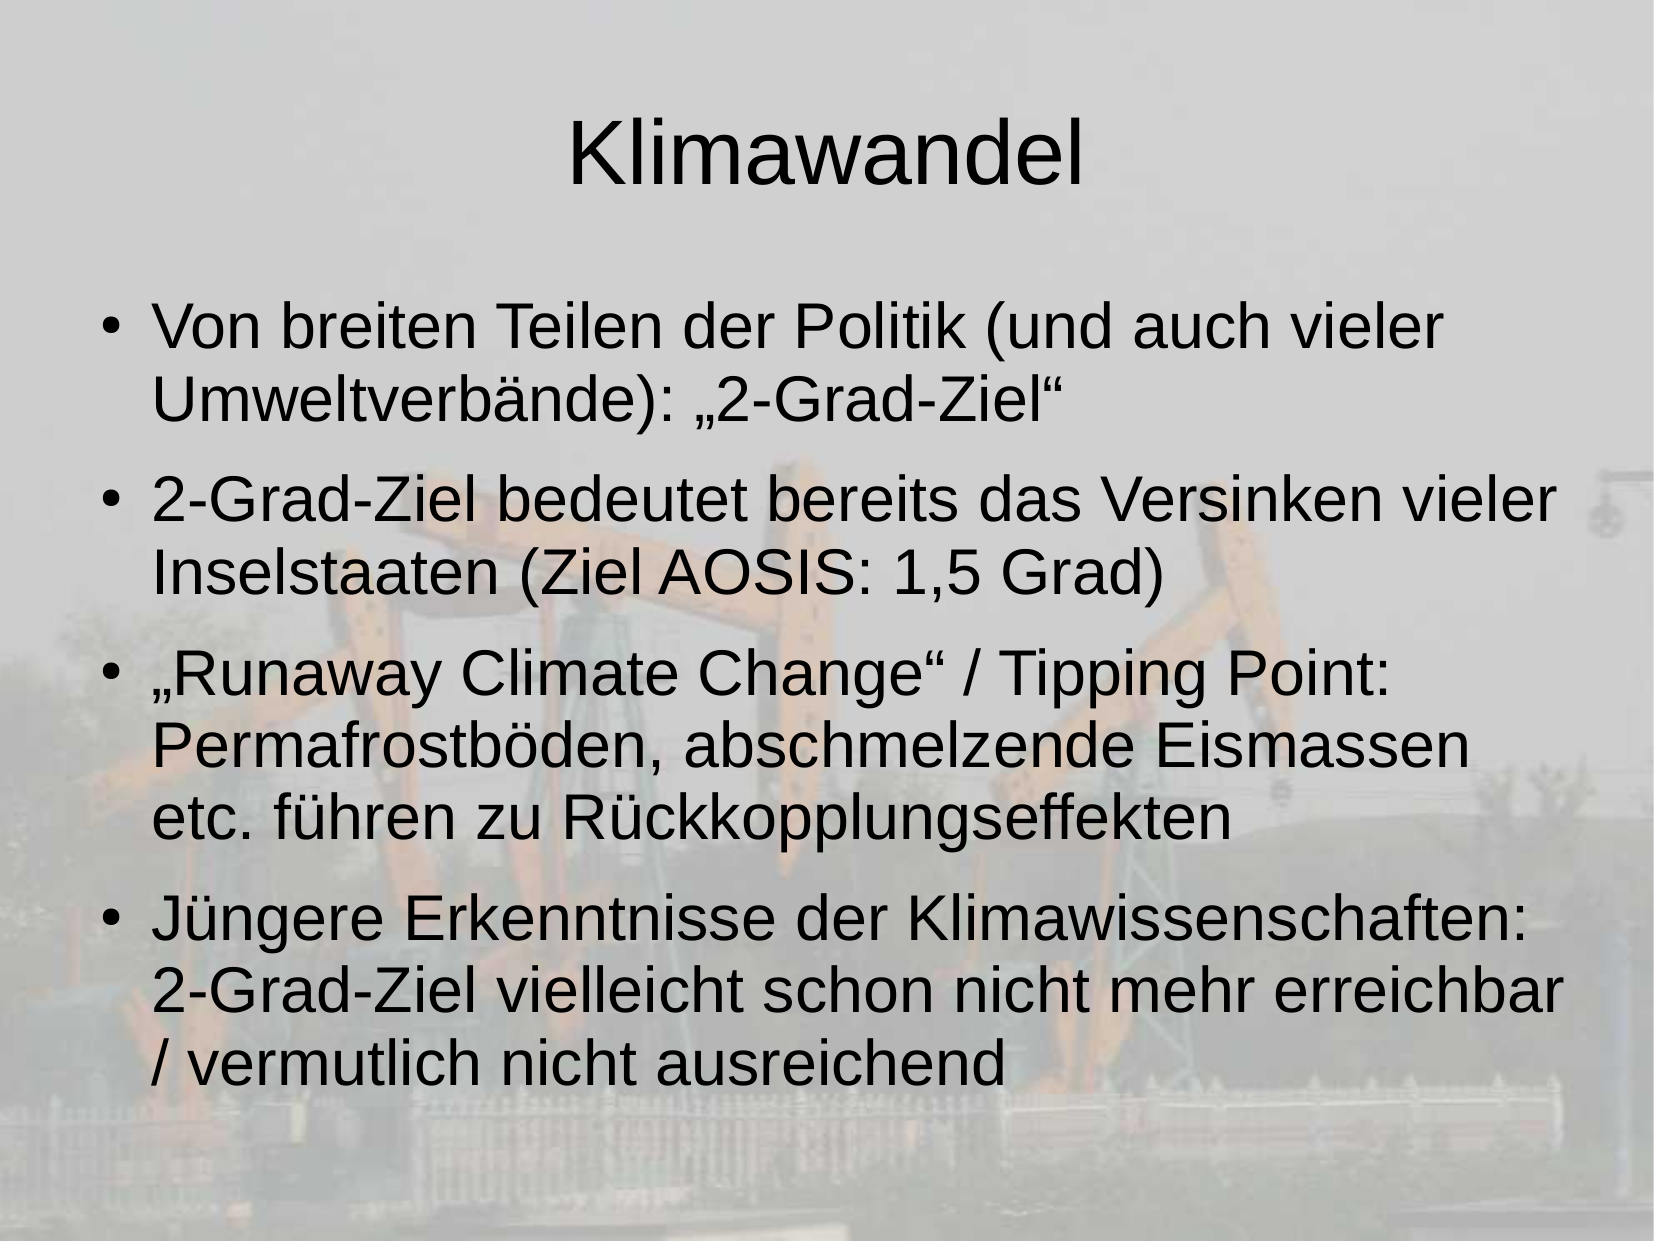

# Klimawandel
Von breiten Teilen der Politik (und auch vieler Umweltverbände): „2-Grad-Ziel“
2-Grad-Ziel bedeutet bereits das Versinken vieler Inselstaaten (Ziel AOSIS: 1,5 Grad)
„Runaway Climate Change“ / Tipping Point: Permafrostböden, abschmelzende Eismassen etc. führen zu Rückkopplungseffekten
Jüngere Erkenntnisse der Klimawissenschaften: 2-Grad-Ziel vielleicht schon nicht mehr erreichbar / vermutlich nicht ausreichend